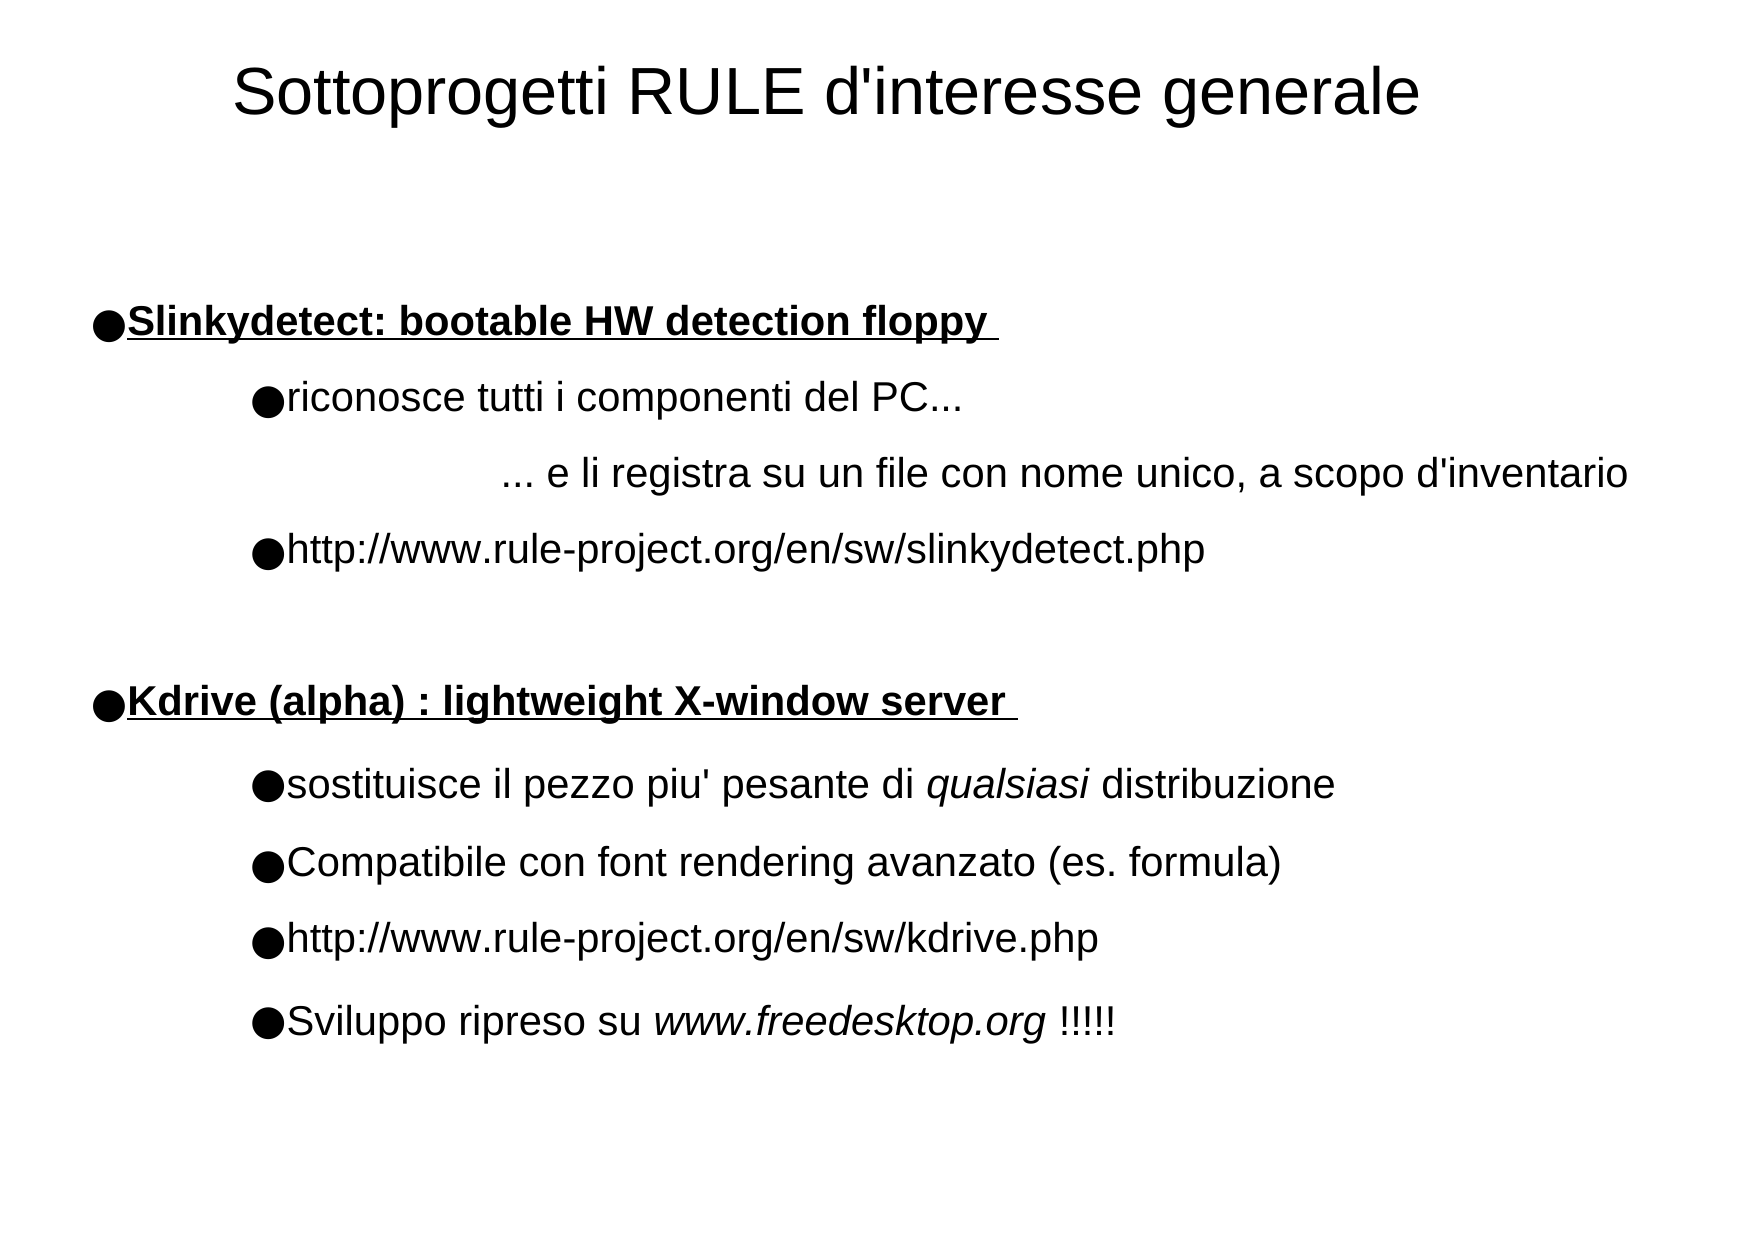

Sottoprogetti RULE d'interesse generale
Slinkydetect: bootable HW detection floppy
riconosce tutti i componenti del PC...
... e li registra su un file con nome unico, a scopo d'inventario
http://www.rule-project.org/en/sw/slinkydetect.php
Kdrive (alpha) : lightweight X-window server
sostituisce il pezzo piu' pesante di qualsiasi distribuzione
Compatibile con font rendering avanzato (es. formula)
http://www.rule-project.org/en/sw/kdrive.php
Sviluppo ripreso su www.freedesktop.org !!!!!